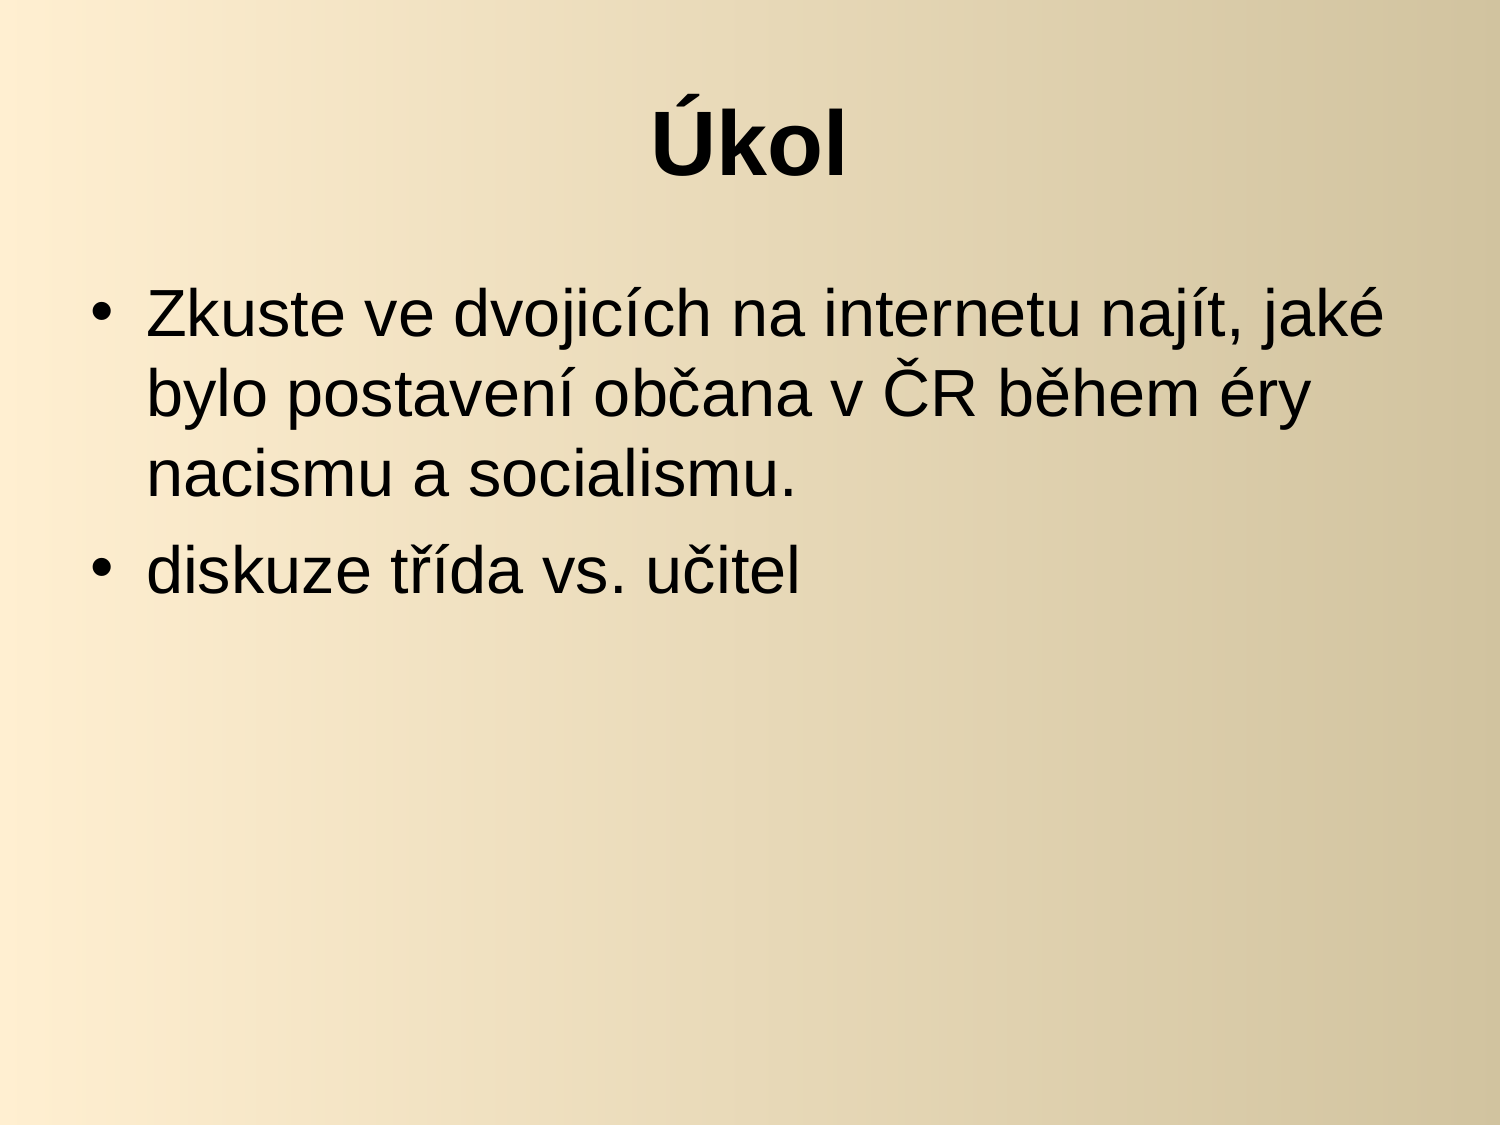

# Úkol
Zkuste ve dvojicích na internetu najít, jaké bylo postavení občana v ČR během éry nacismu a socialismu.
diskuze třída vs. učitel